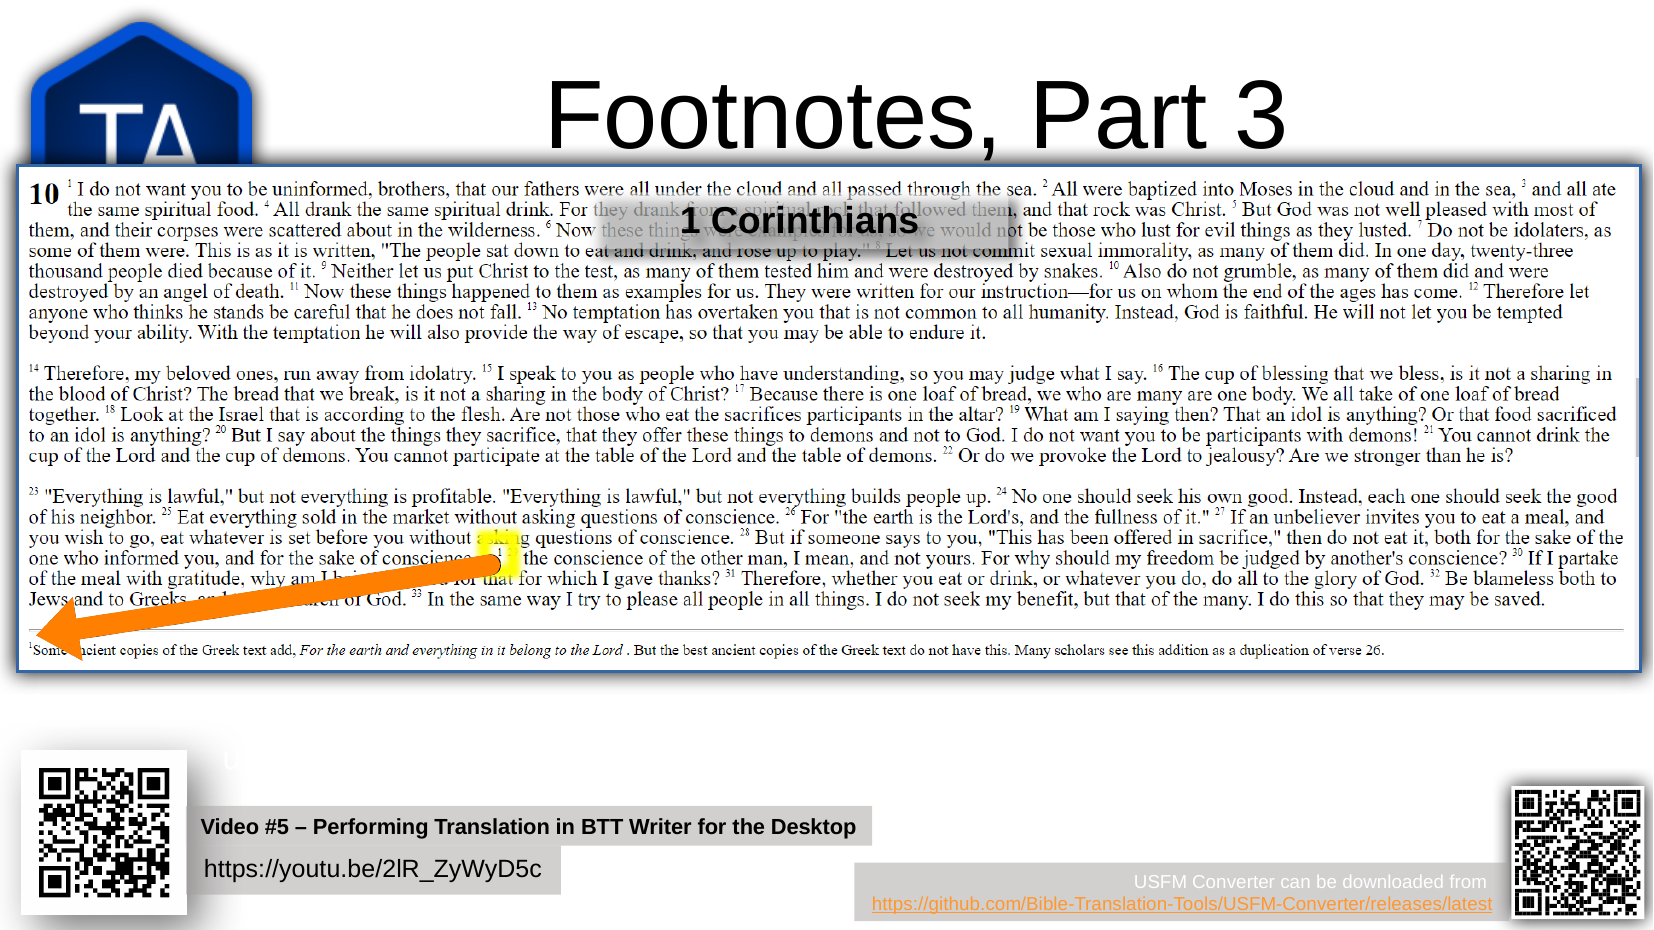

# Footnotes, Part 3
1 Corinthians
It is possible to print footnotes when the translation is published. We have developed and use a tool called USFM Converter to create a Word document from a translation project.
Video #5 – Performing Translation in BTT Writer for the Desktop
https://youtu.be/2lR_ZyWyD5c
USFM Converter can be downloaded from https://github.com/Bible-Translation-Tools/USFM-Converter/releases/latest